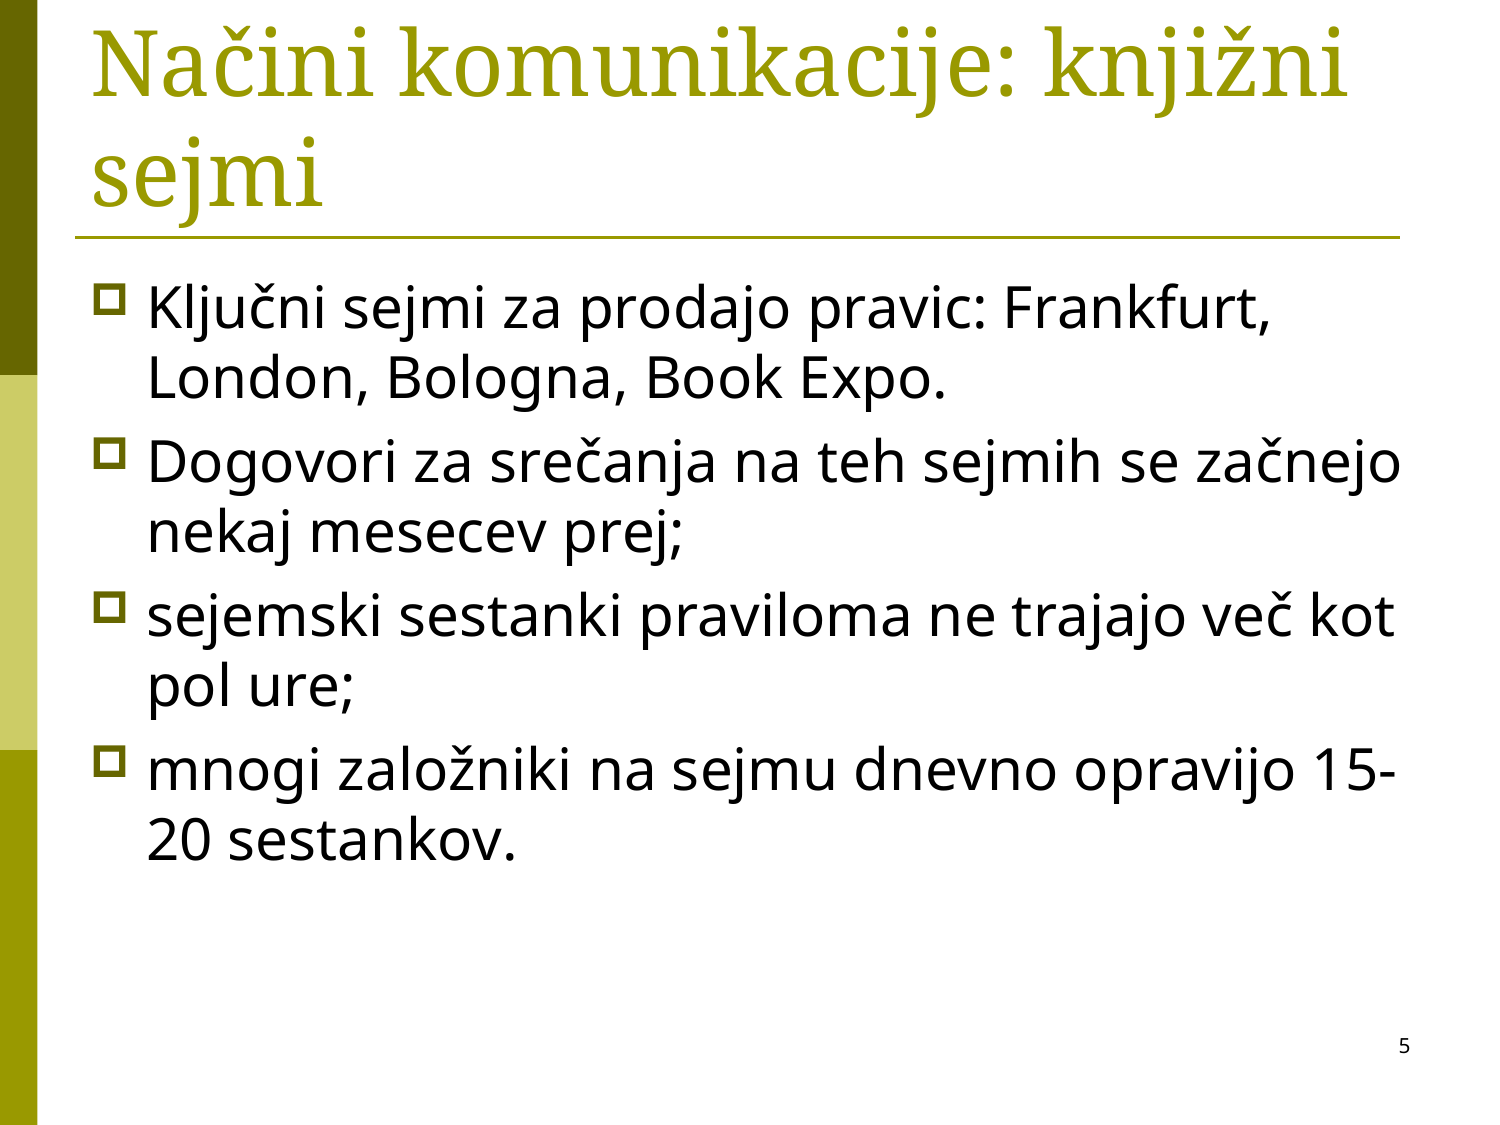

# Načini komunikacije: knjižni sejmi
Ključni sejmi za prodajo pravic: Frankfurt, London, Bologna, Book Expo.
Dogovori za srečanja na teh sejmih se začnejo nekaj mesecev prej;
sejemski sestanki praviloma ne trajajo več kot pol ure;
mnogi založniki na sejmu dnevno opravijo 15-20 sestankov.